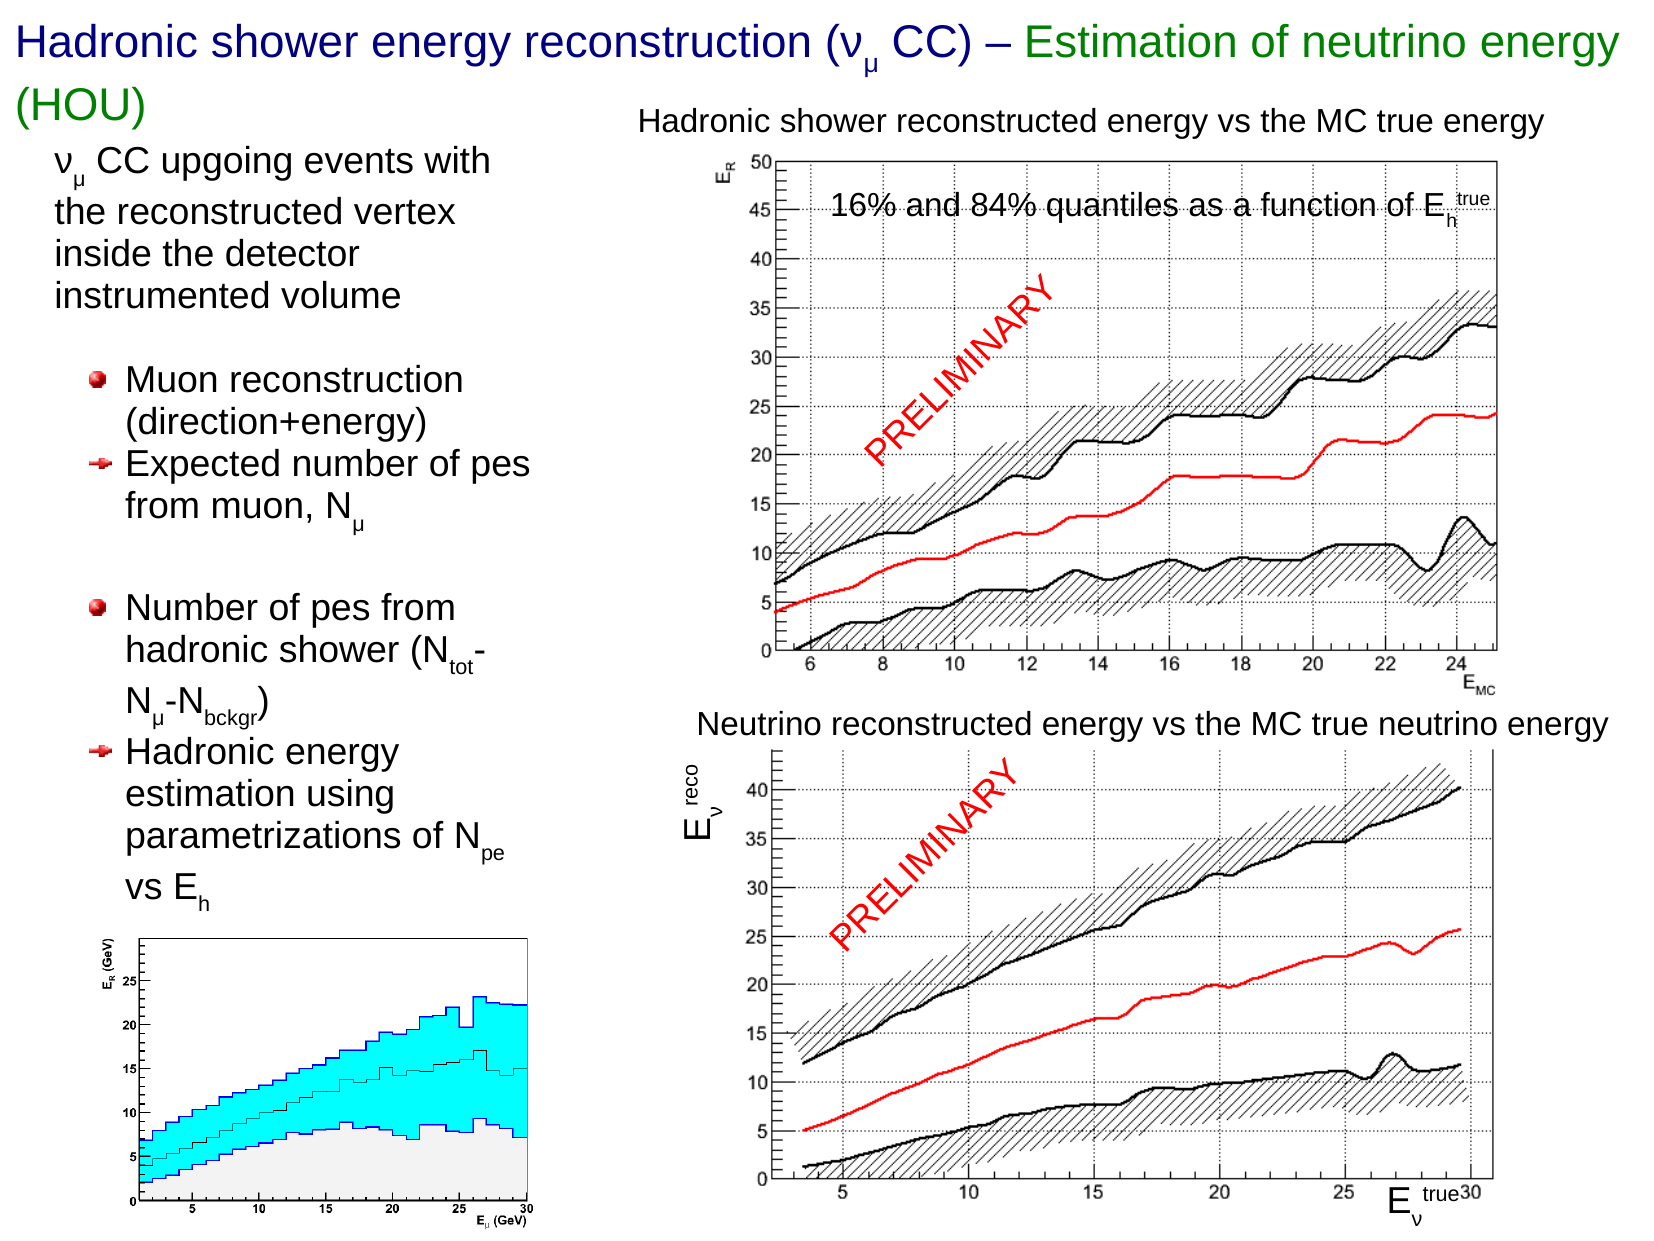

Hadronic shower energy reconstruction (νμ CC) – Estimation of neutrino energy (HOU)
Hadronic shower reconstructed energy vs the MC true energy
νμ CC upgoing events with the reconstructed vertex inside the detector instrumented volume
Muon reconstruction (direction+energy)
Expected number of pes from muon, Nμ
Number of pes from hadronic shower (Νtot-Nμ-Nbckgr)
Hadronic energy estimation using parametrizations of Npe vs Eh
16% and 84% quantiles as a function of Ehtrue
PRELIMINARY
Neutrino reconstructed energy vs the MC true neutrino energy
Eνreco
Eνtrue
PRELIMINARY